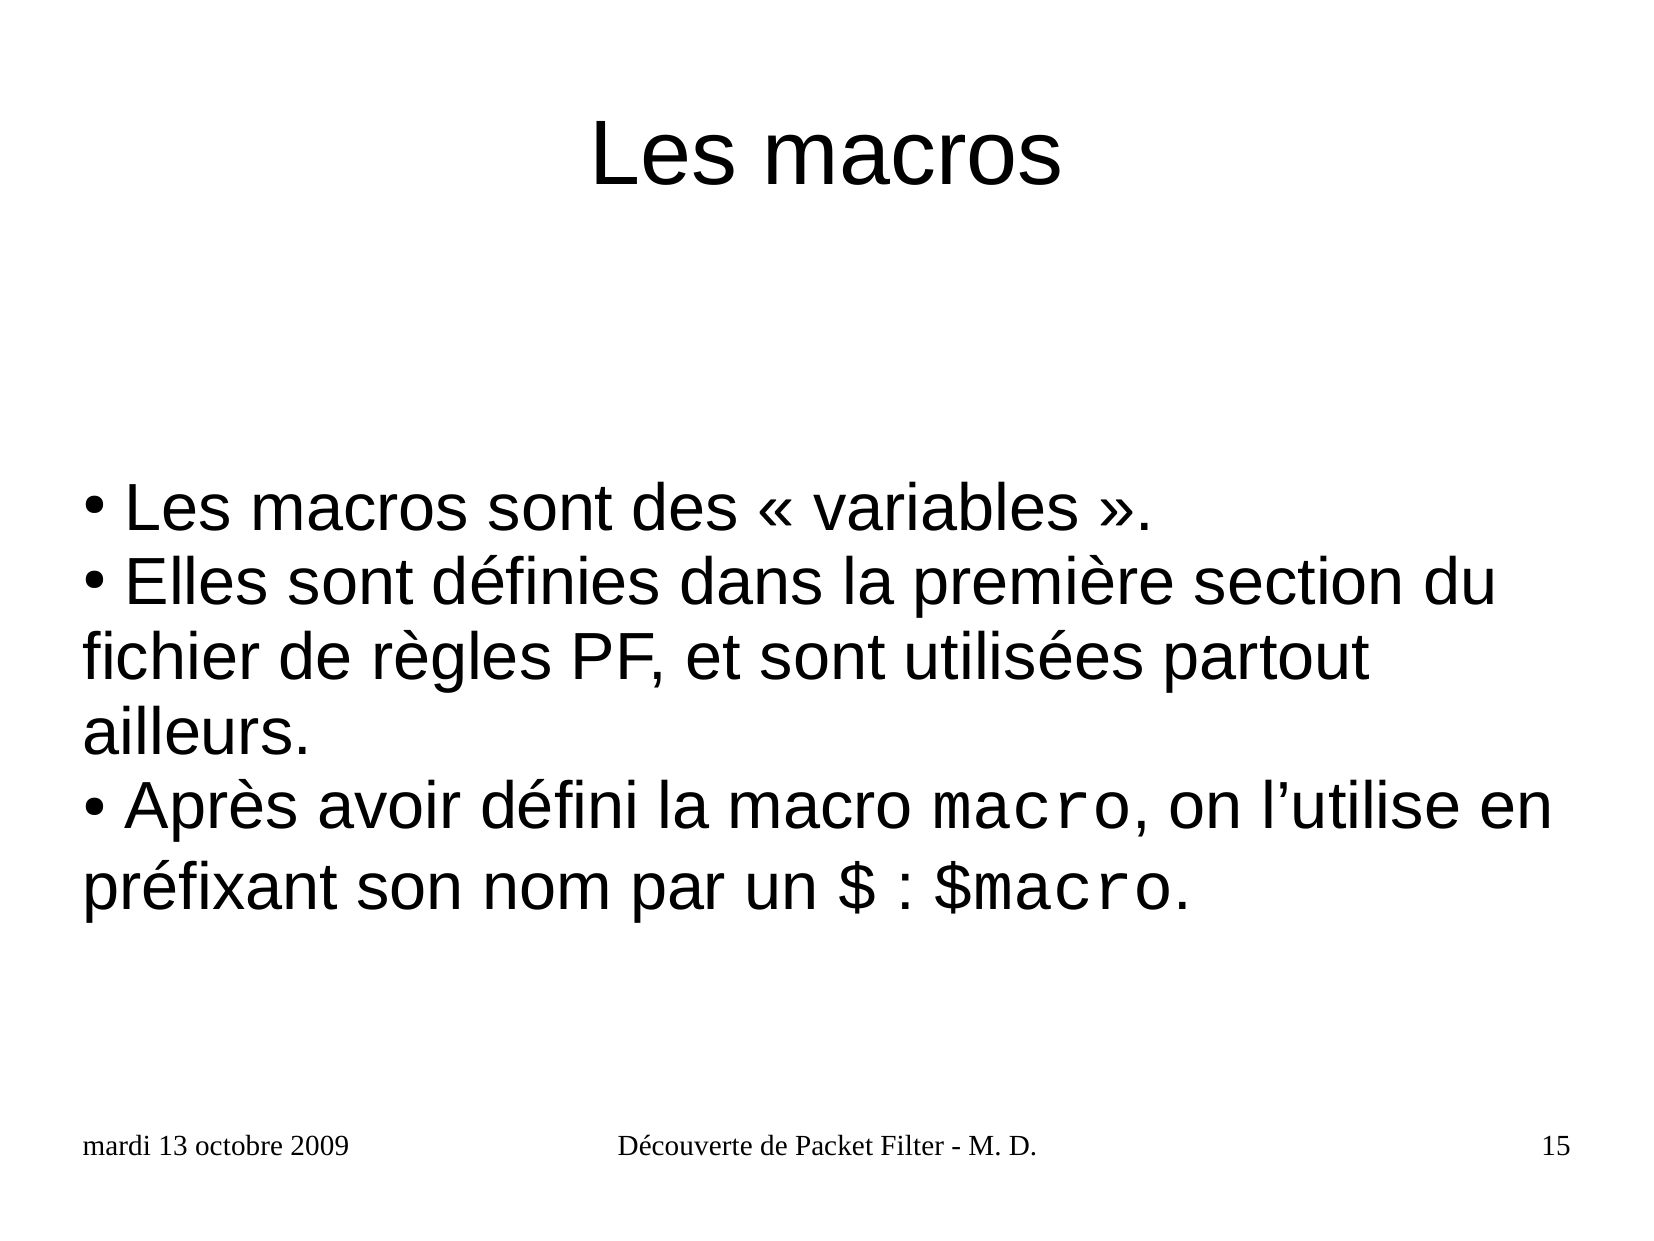

# Les macros
 Les macros sont des « variables ».
 Elles sont définies dans la première section du fichier de règles PF, et sont utilisées partout ailleurs.
 Après avoir défini la macro macro, on l’utilise en préfixant son nom par un $ : $macro.
mardi 13 octobre 2009
Découverte de Packet Filter - M. D.
15